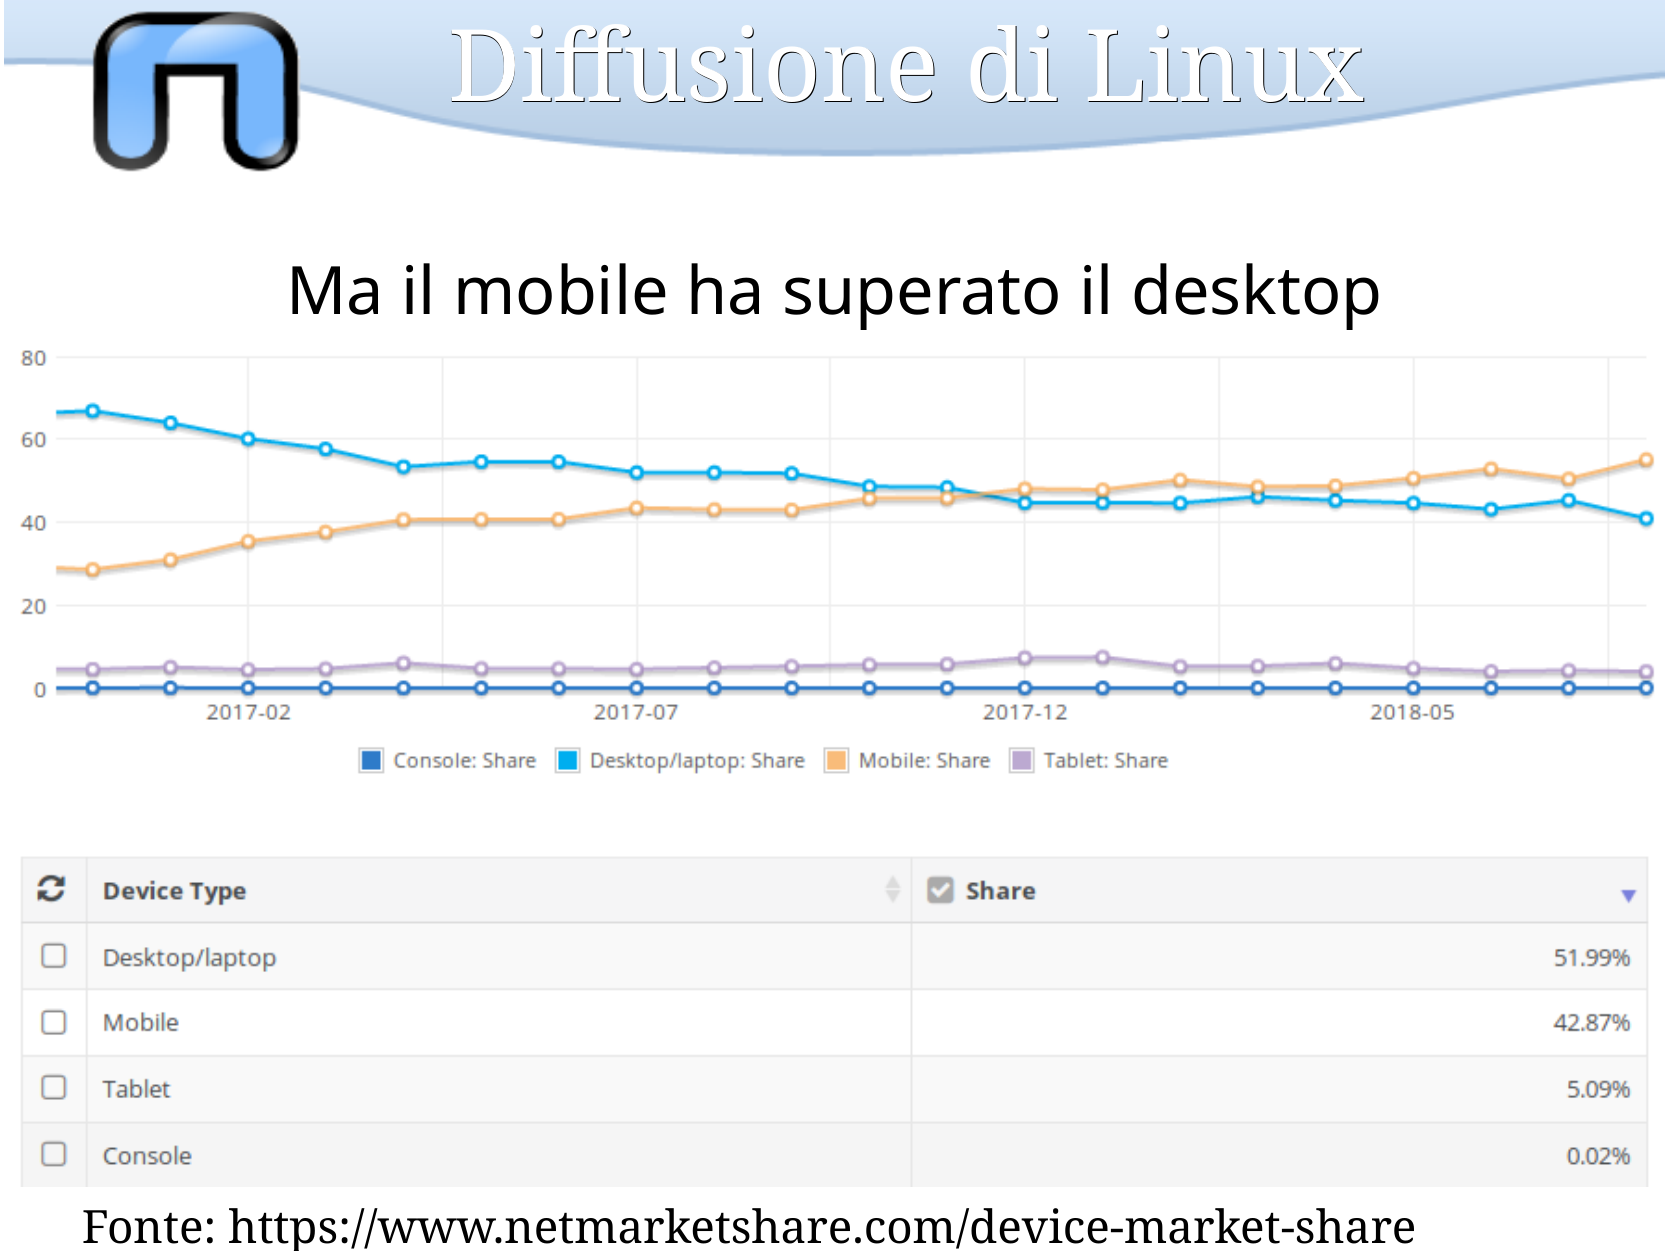

Diffusione di Linux
Ma il mobile ha superato il desktop
# Fonte: https://www.netmarketshare.com/device-market-share